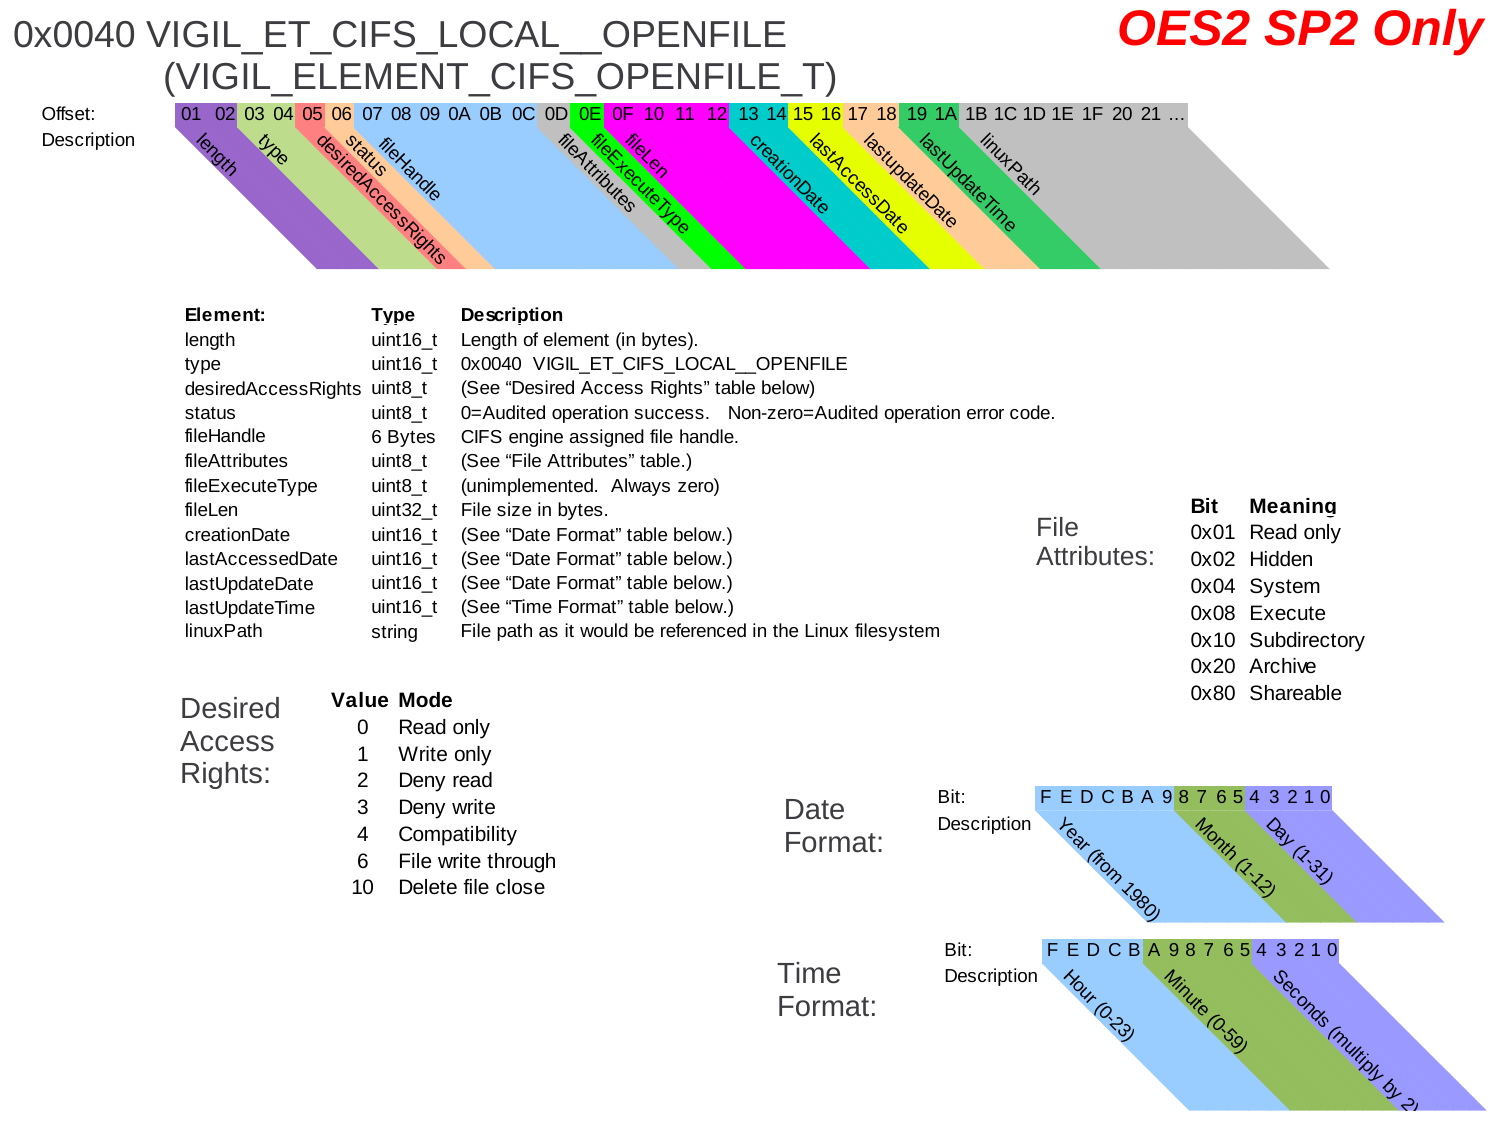

OES2 SP2 Only
0x0040 VIGIL_ET_CIFS_LOCAL__OPENFILE
	(VIGIL_ELEMENT_CIFS_OPENFILE_T)
File
Attributes:
Desired
Access
Rights:
Date
Format:
Time
Format: